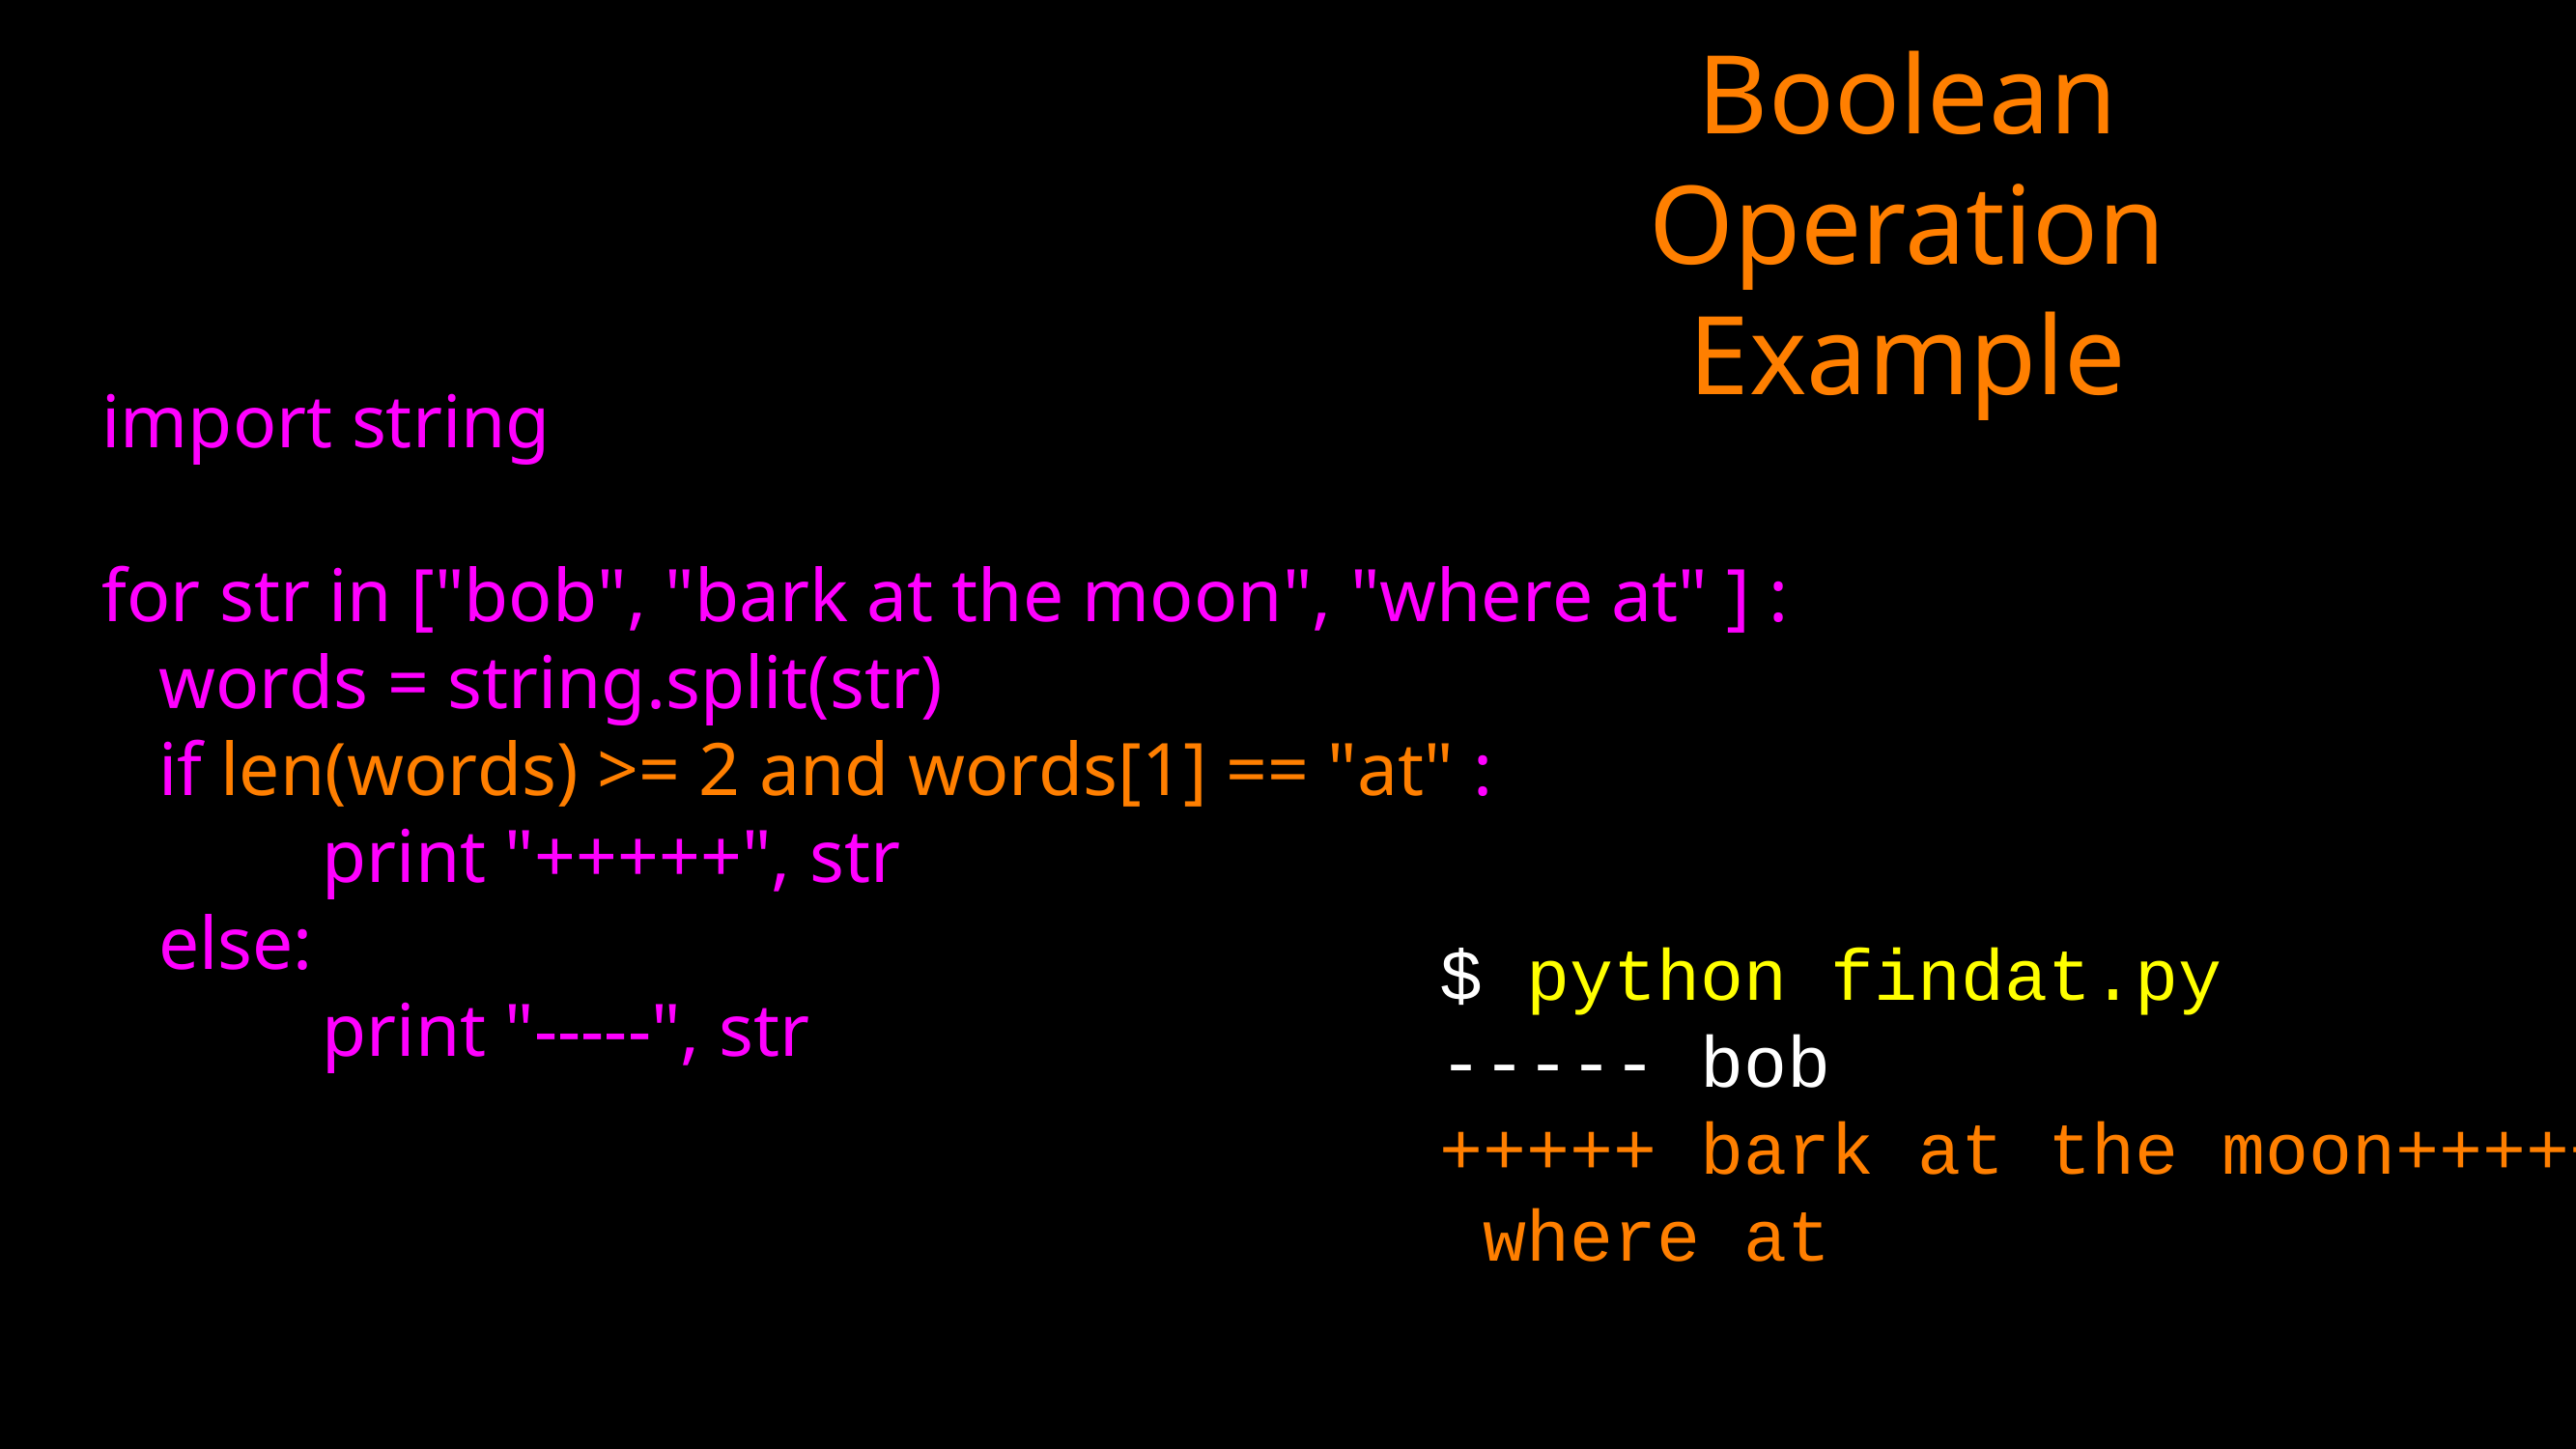

# Boolean Operation Example
import string
for str in ["bob", "bark at the moon", "where at" ] :
 words = string.split(str)
 if len(words) >= 2 and words[1] == "at" :
	 print "+++++", str
 else:
	 print "-----", str
$ python findat.py
----- bob
+++++ bark at the moon+++++
 where at